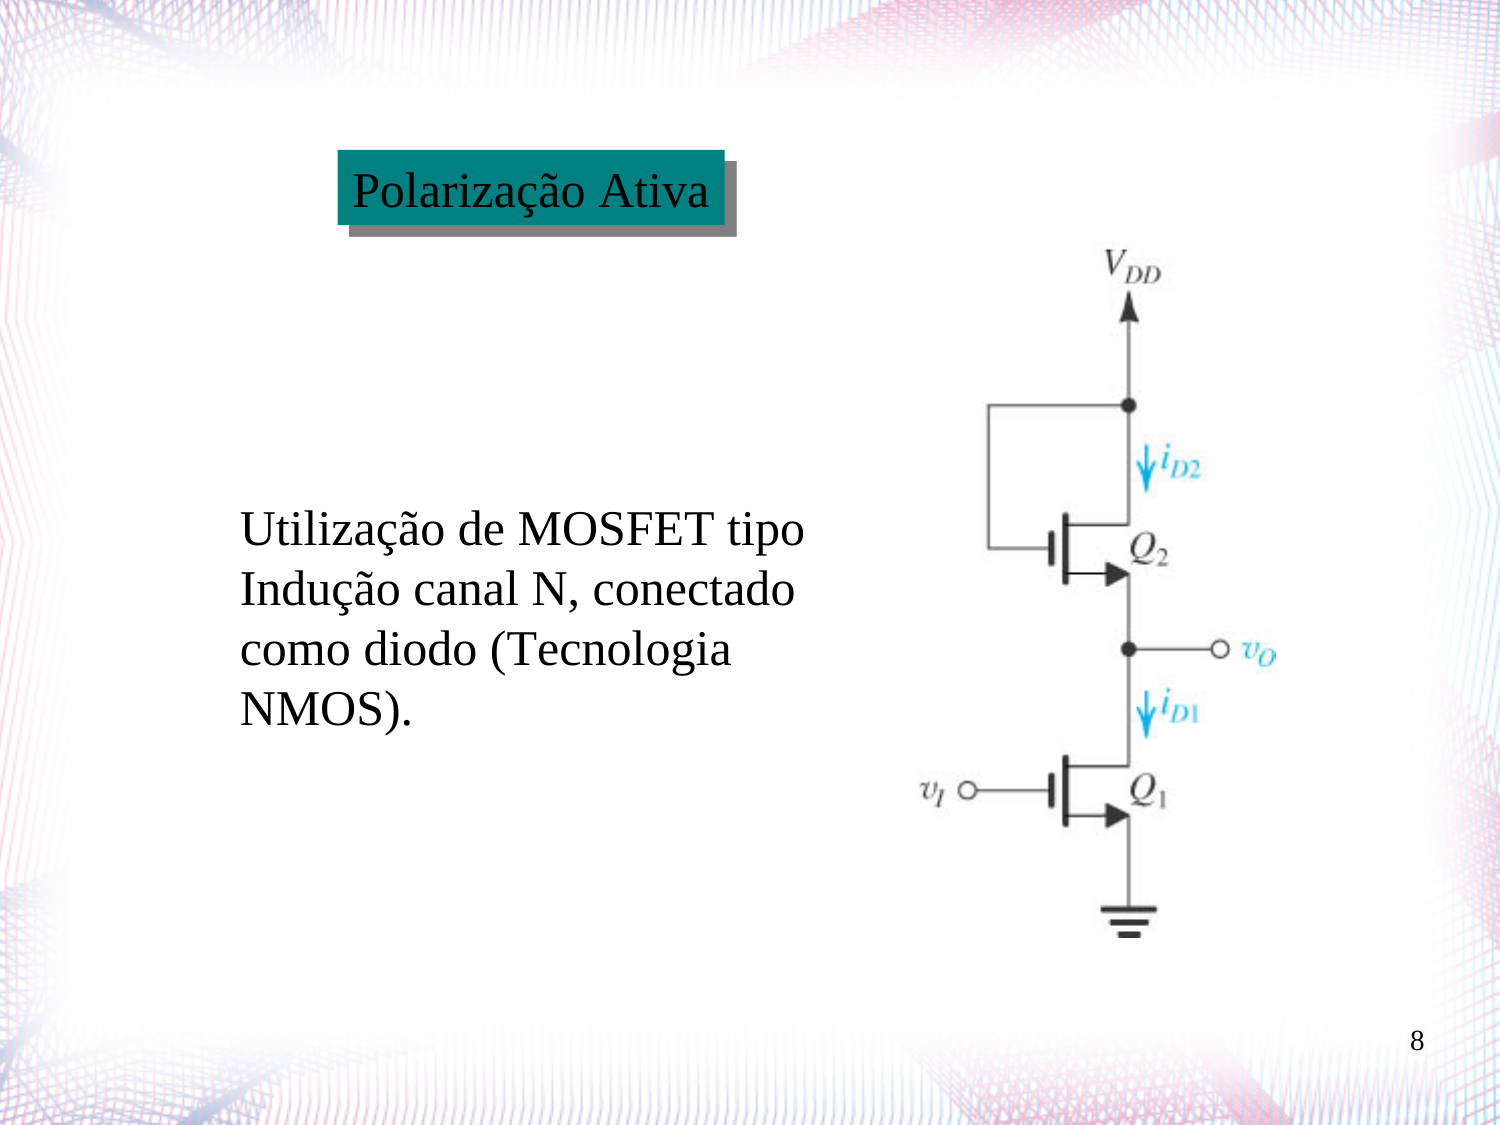

Polarização Ativa
Utilização de MOSFET tipo Indução canal N, conectado como diodo (Tecnologia NMOS).
8